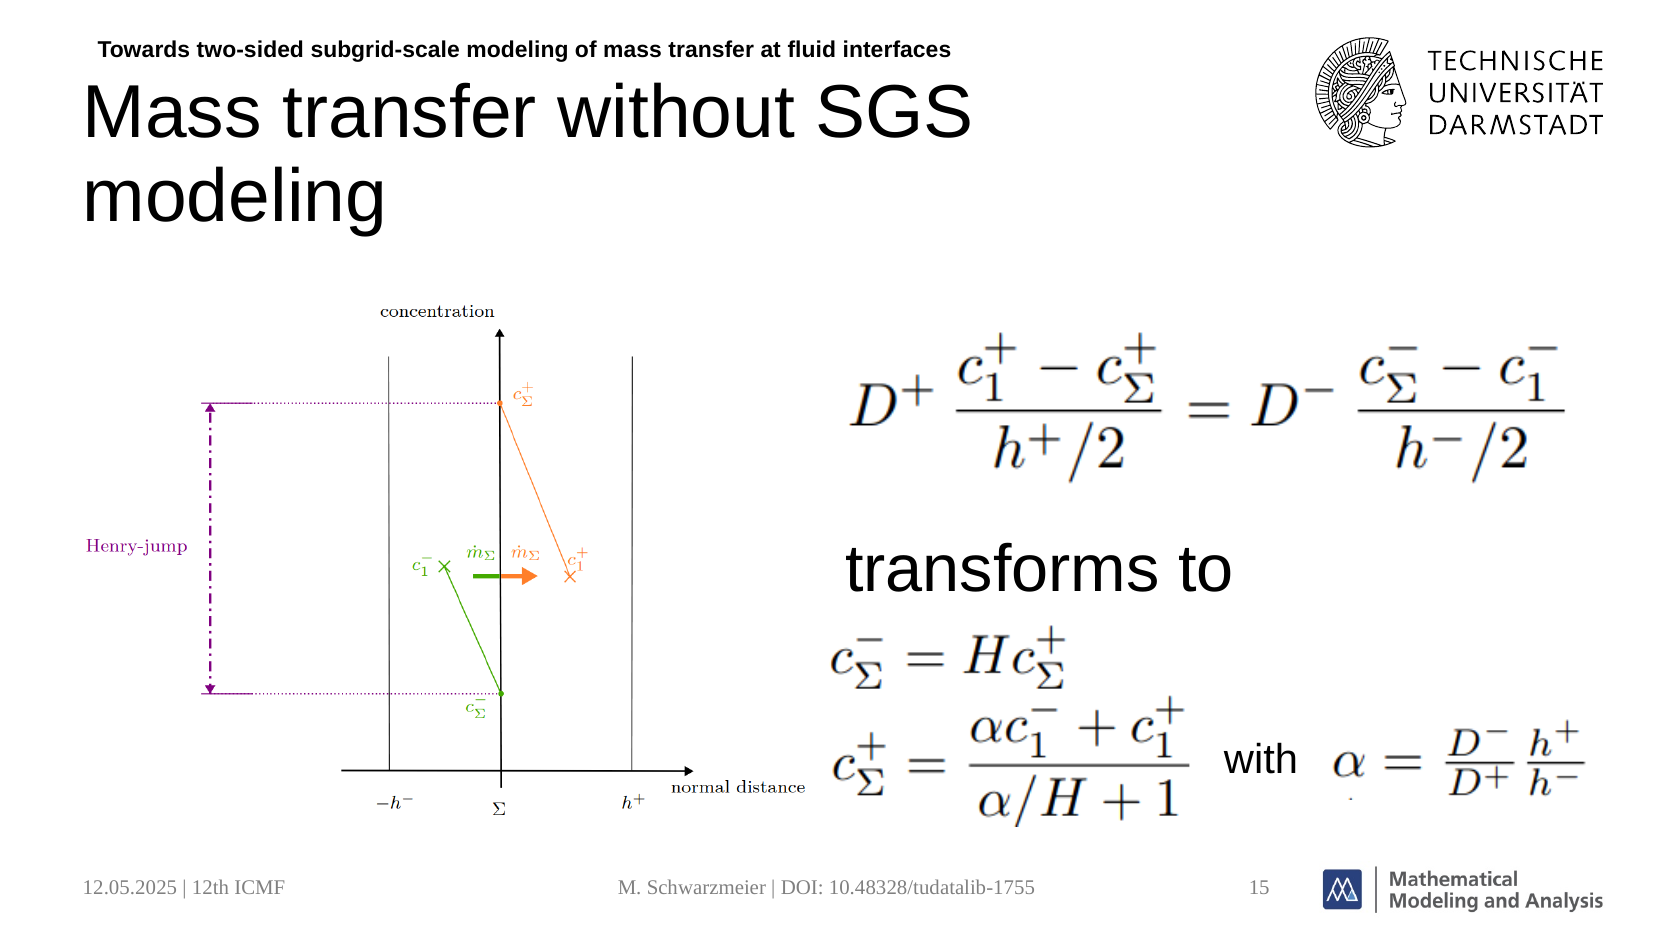

# Mass transfer without SGS modeling
transforms to
with
12.05.2025 | 12th ICMF
M. Schwarzmeier | DOI: 10.48328/tudatalib-1755
15